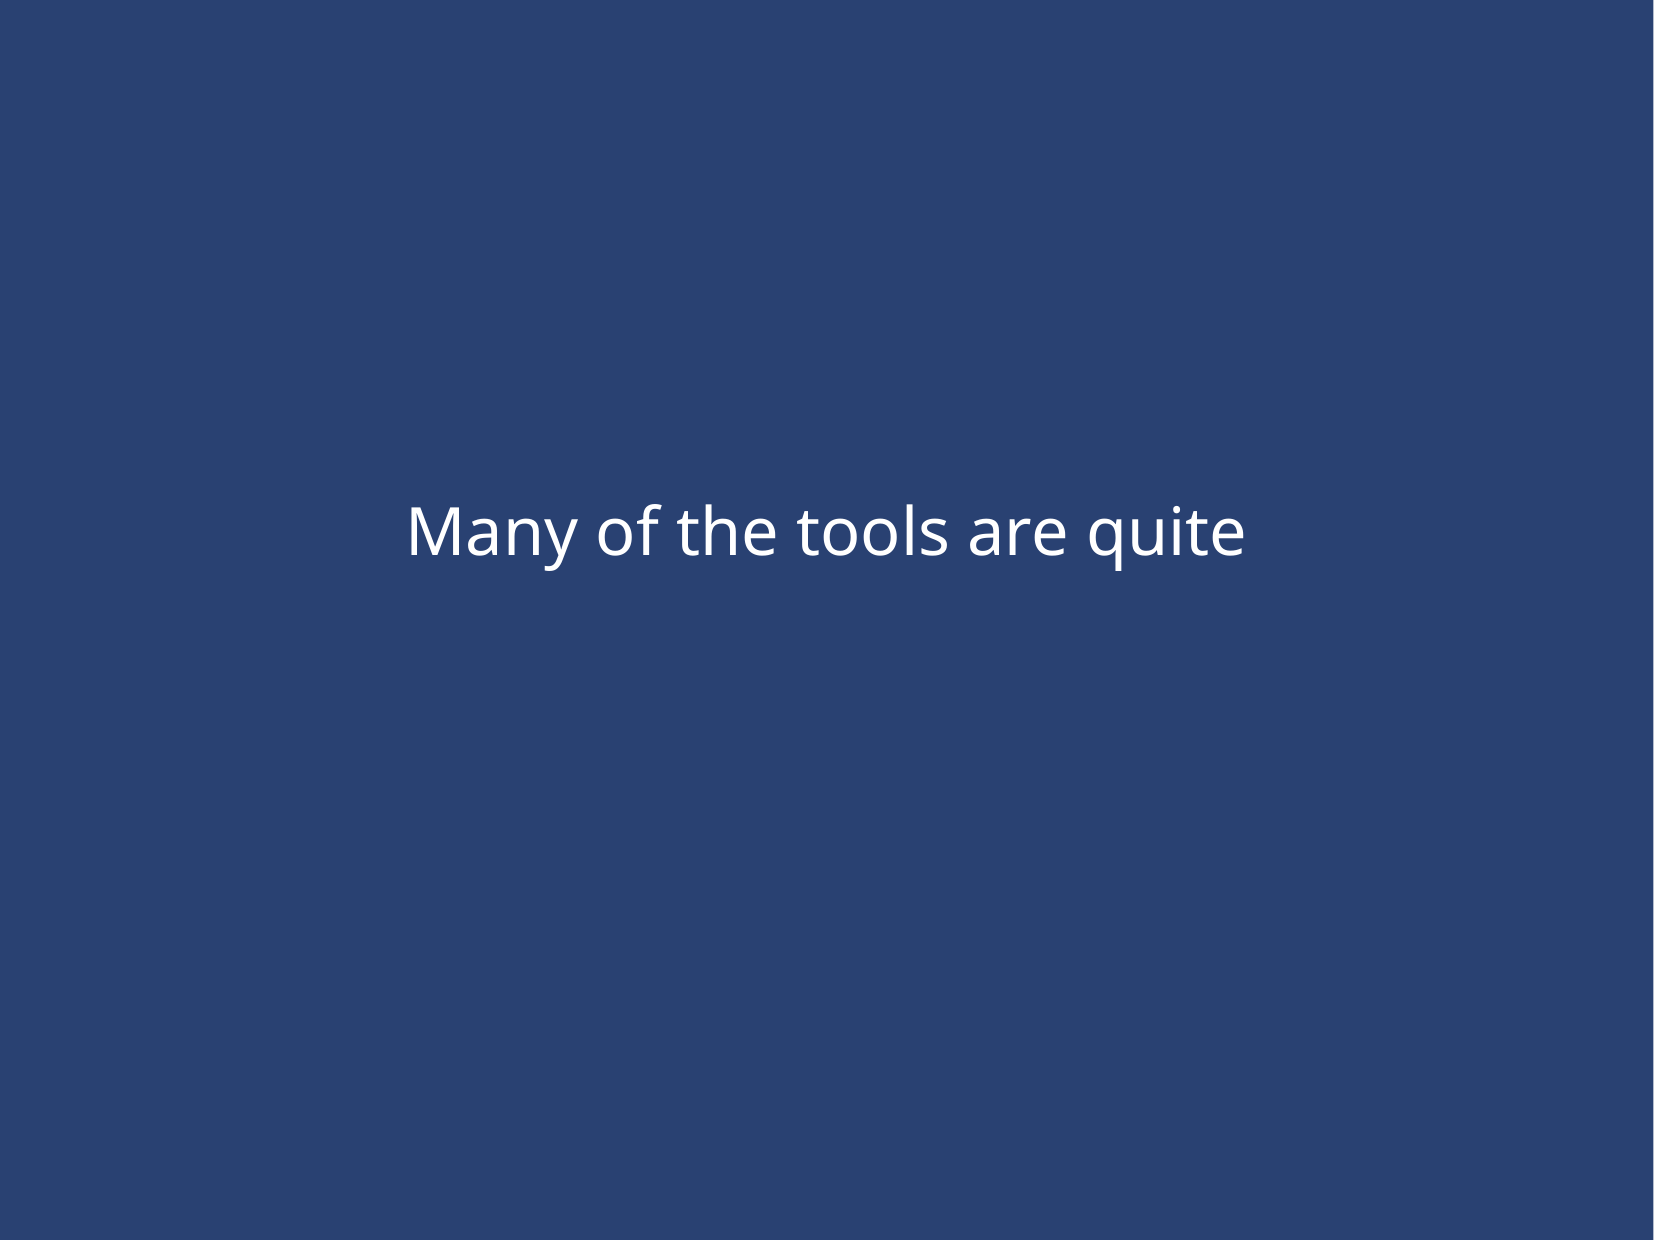

# Many of the tools are quite